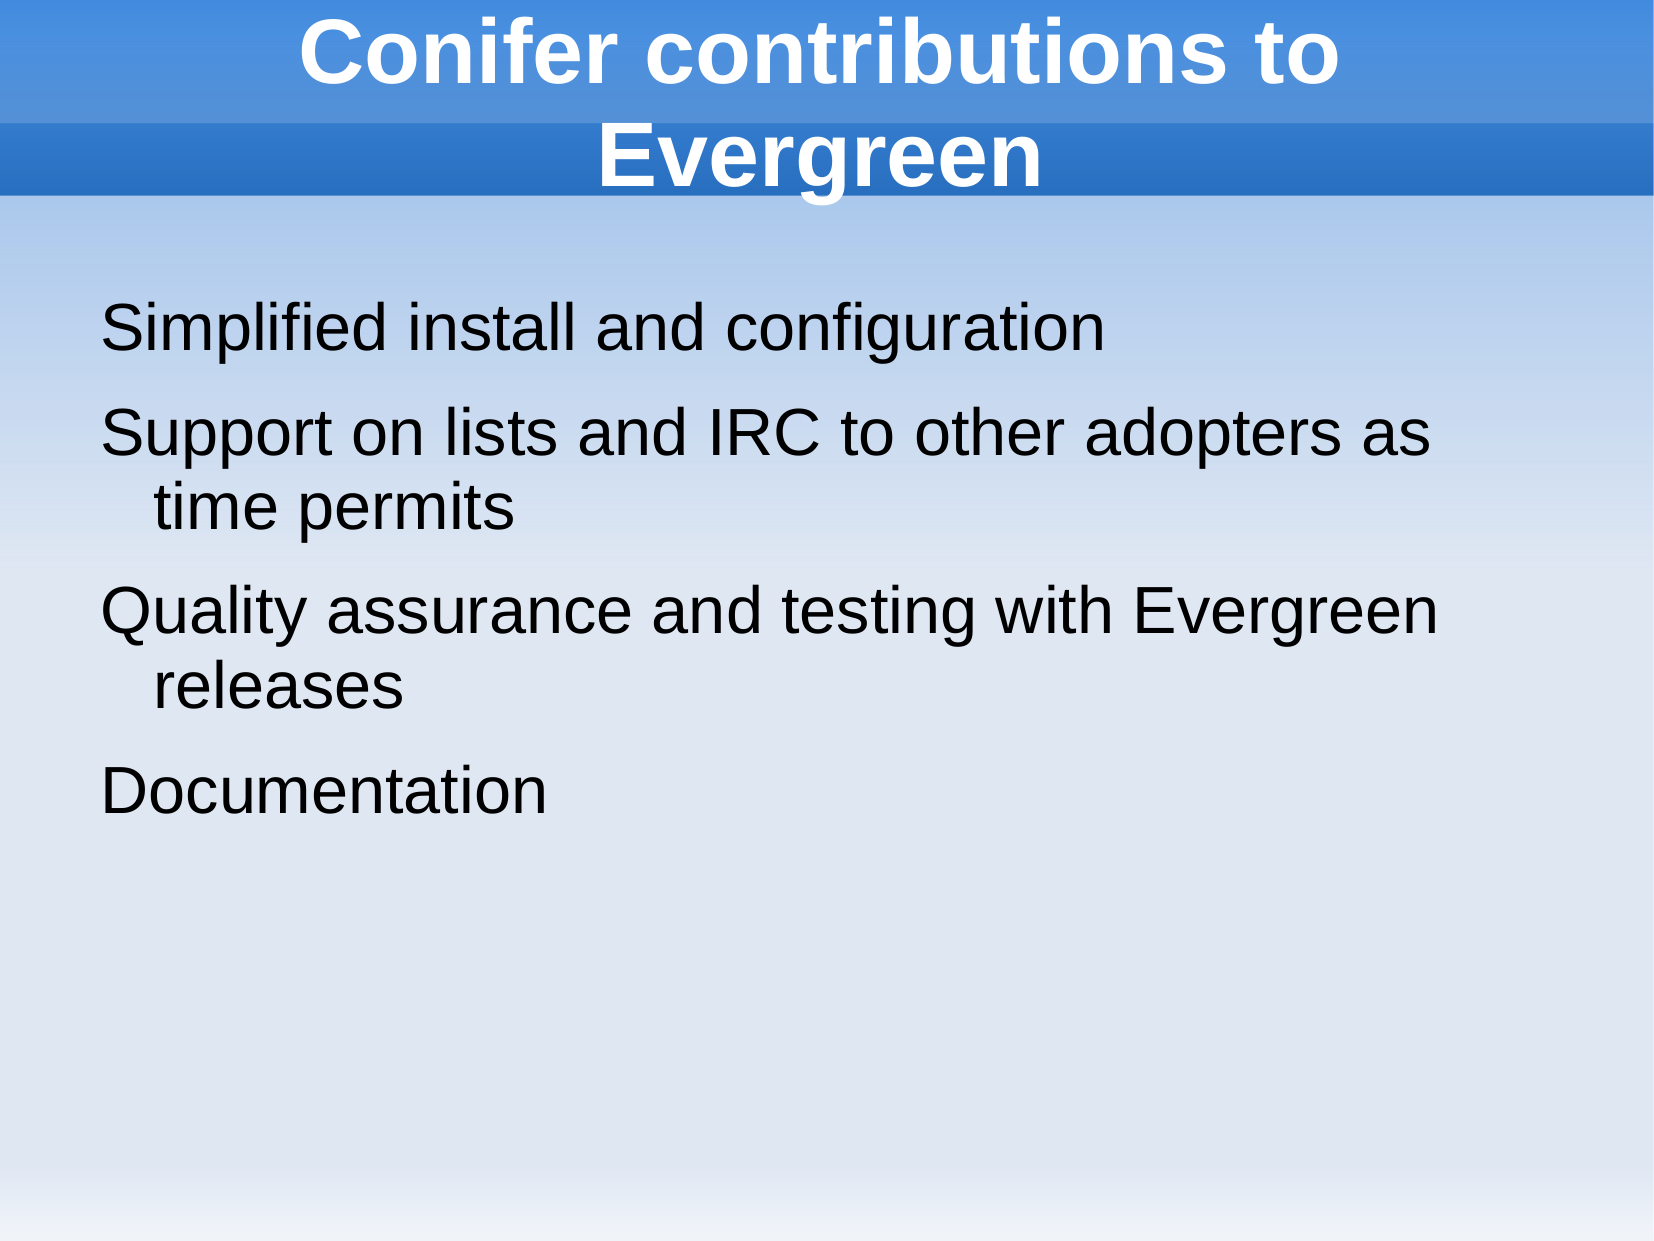

# Conifer contributions to Evergreen
Simplified install and configuration
Support on lists and IRC to other adopters as time permits
Quality assurance and testing with Evergreen releases
Documentation